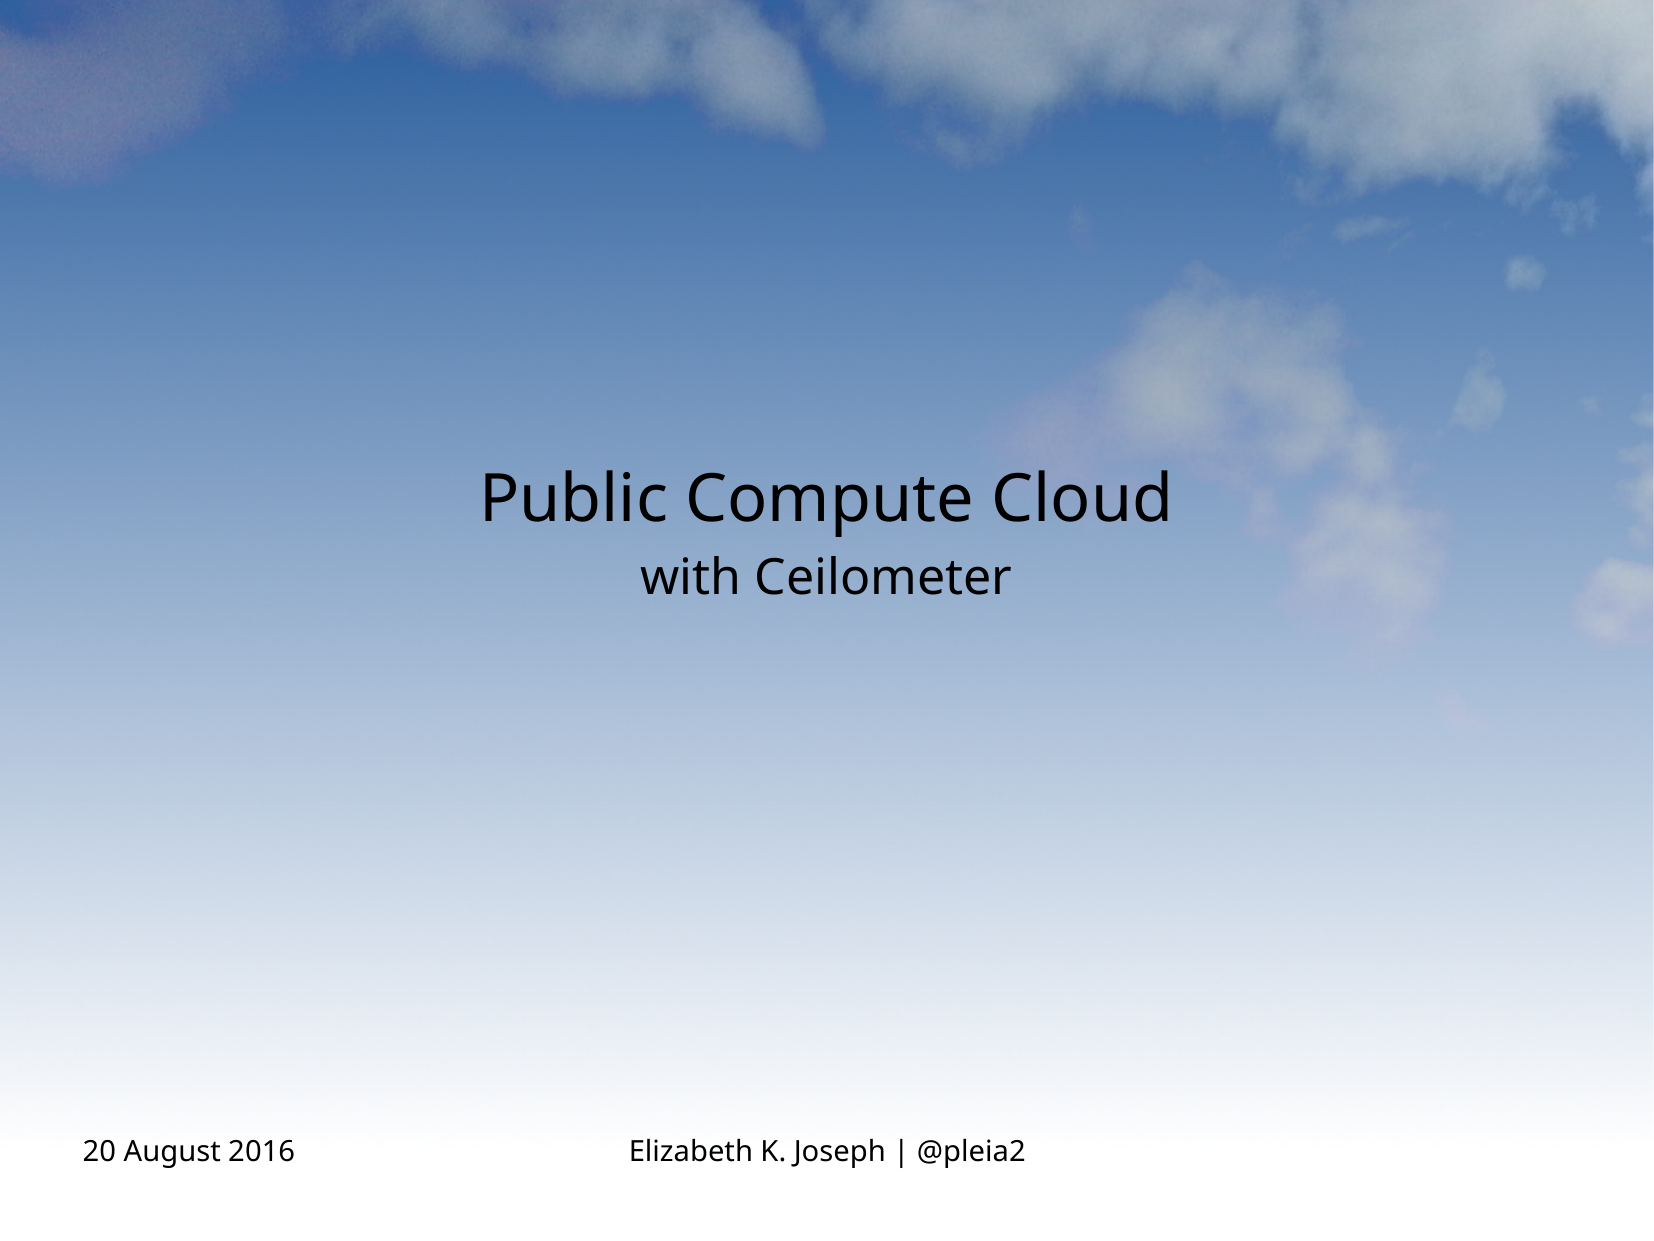

# Public Compute Cloud
with Ceilometer
20 August 2016
Elizabeth K. Joseph | @pleia2